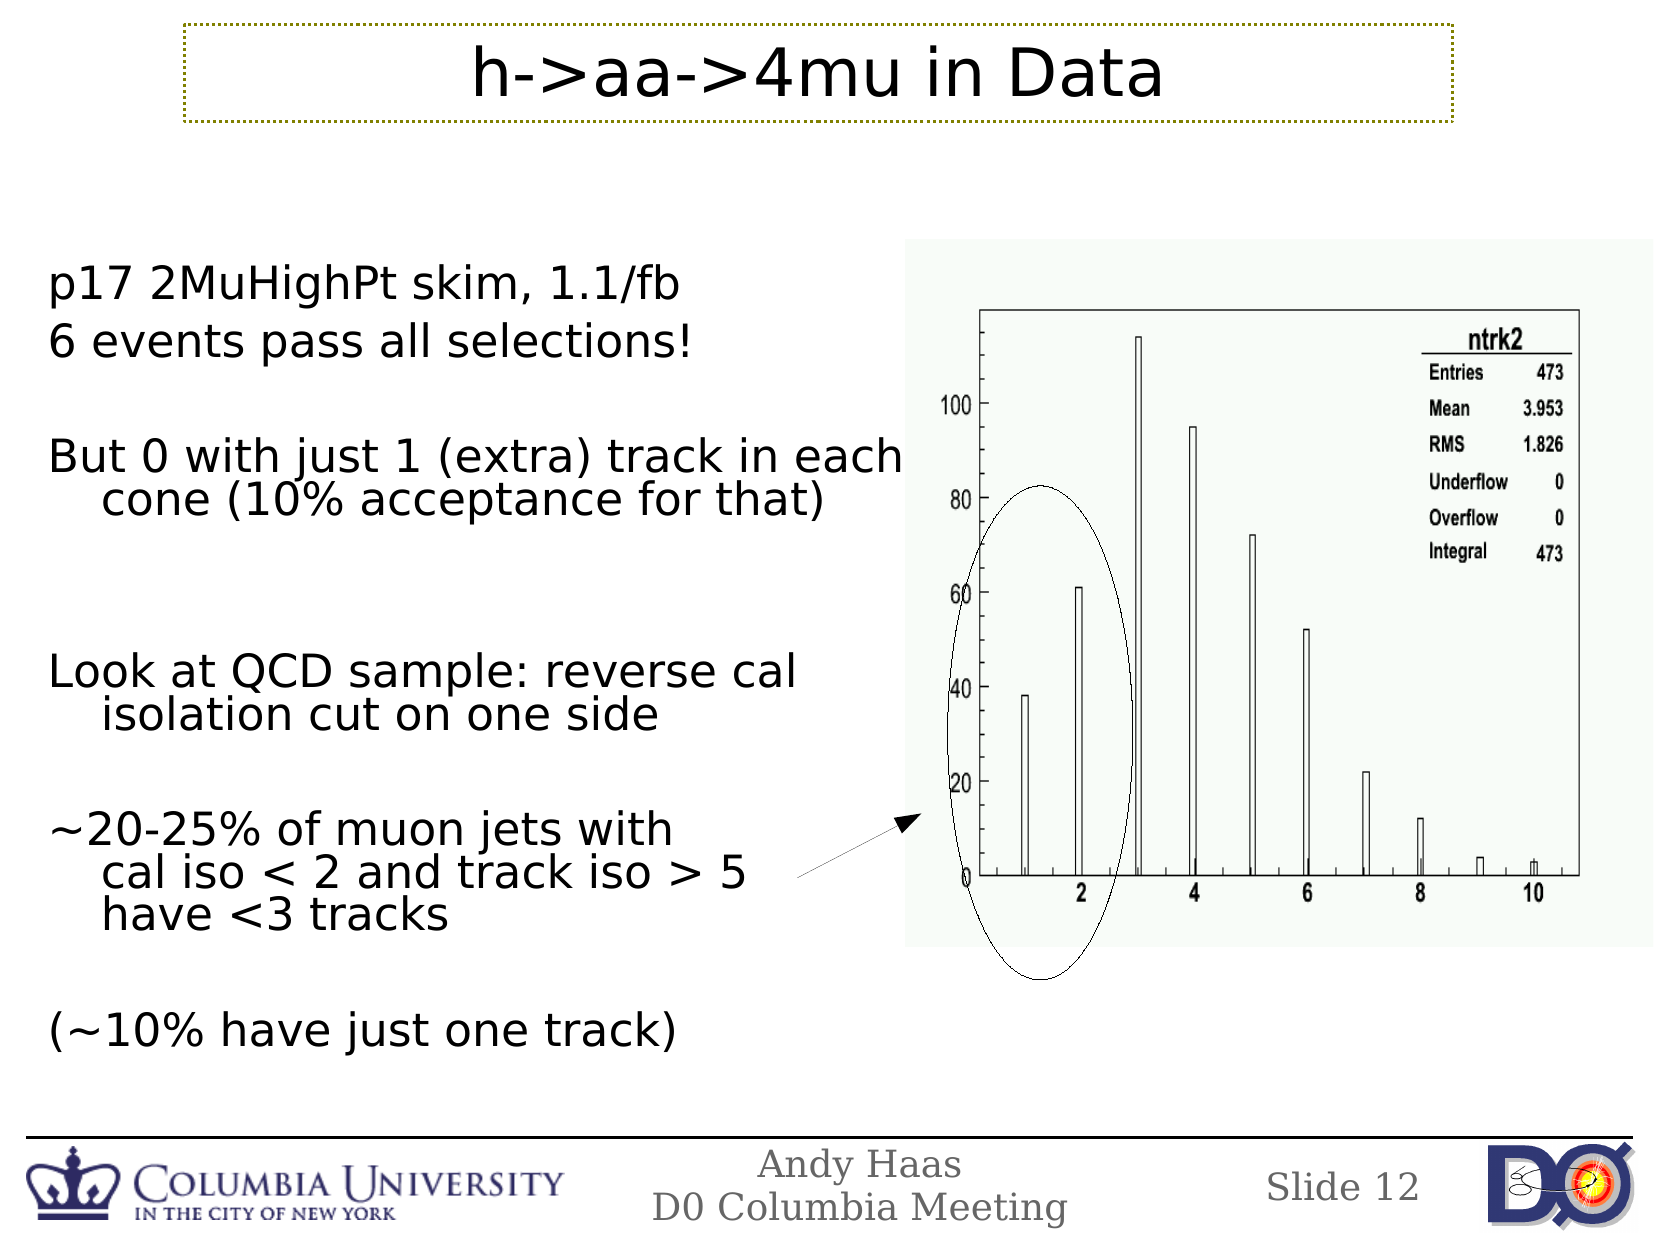

# h->aa->4mu in Data
p17 2MuHighPt skim, 1.1/fb
6 events pass all selections!
But 0 with just 1 (extra) track in each cone (10% acceptance for that)
Look at QCD sample: reverse cal isolation cut on one side
~20-25% of muon jets with
cal iso < 2 and track iso > 5
have <3 tracks
(~10% have just one track)